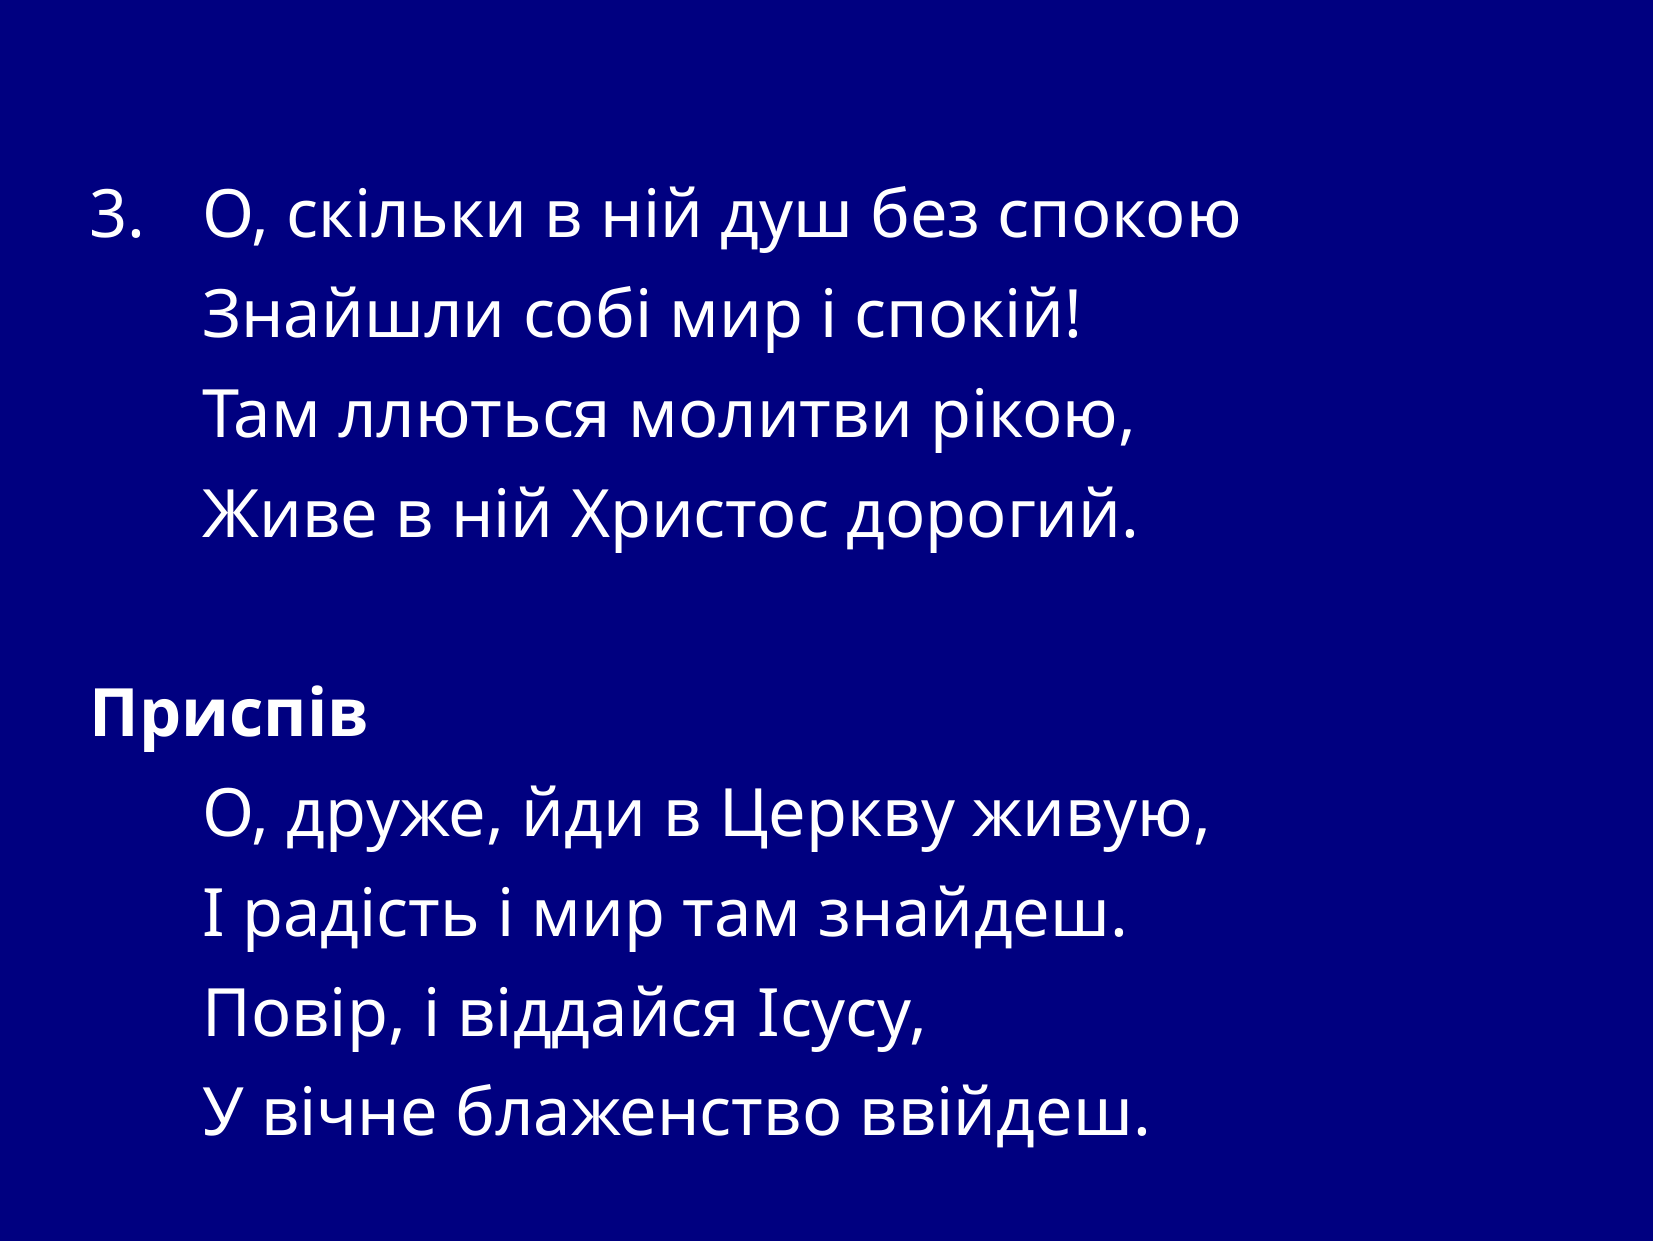

3.	О, скільки в ній душ без спокою
	Знайшли собі мир і спокій!
	Там ллються молитви рікою,
	Живе в ній Христос дорогий.
Приспів
	О, друже, йди в Церкву живую,
	І радість і мир там знайдеш.
	Повір, і віддайся Ісусу,
	У вічне блаженство ввійдеш.